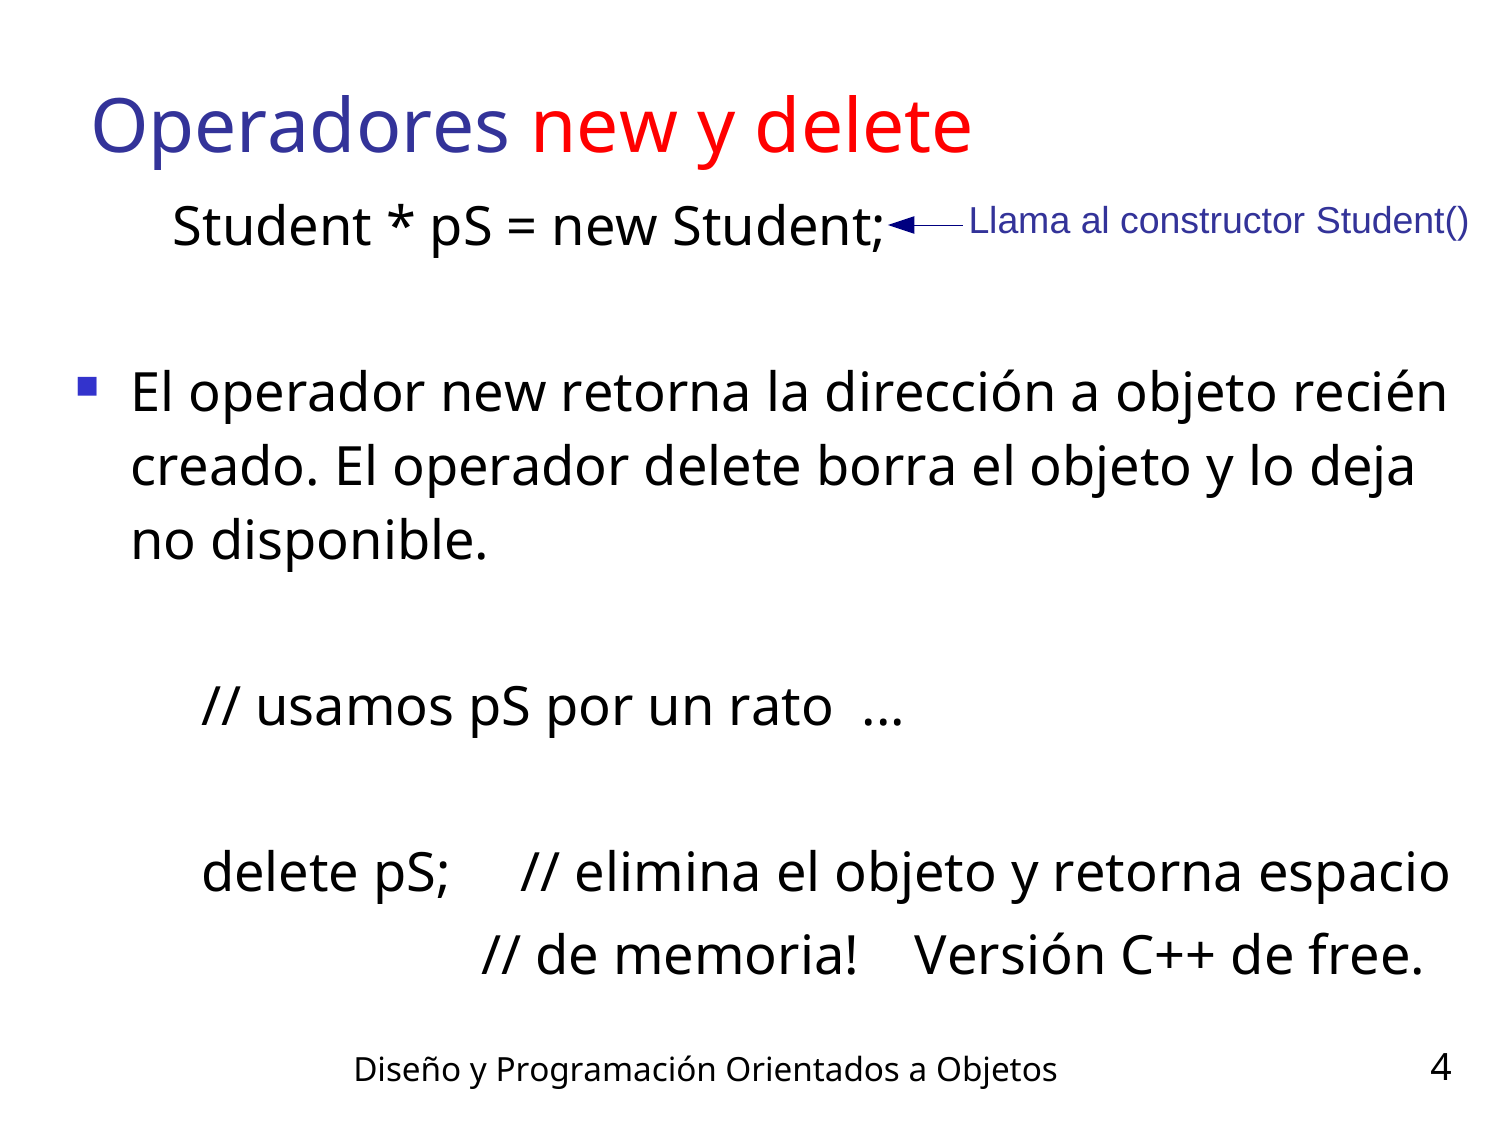

# Operadores new y delete
 Student * pS = new Student;
El operador new retorna la dirección a objeto recién creado. El operador delete borra el objeto y lo deja no disponible.
 // usamos pS por un rato ...
 delete pS; // elimina el objeto y retorna espacio
 // de memoria! Versión C++ de free.
Llama al constructor Student()
Diseño y Programación Orientados a Objetos
4